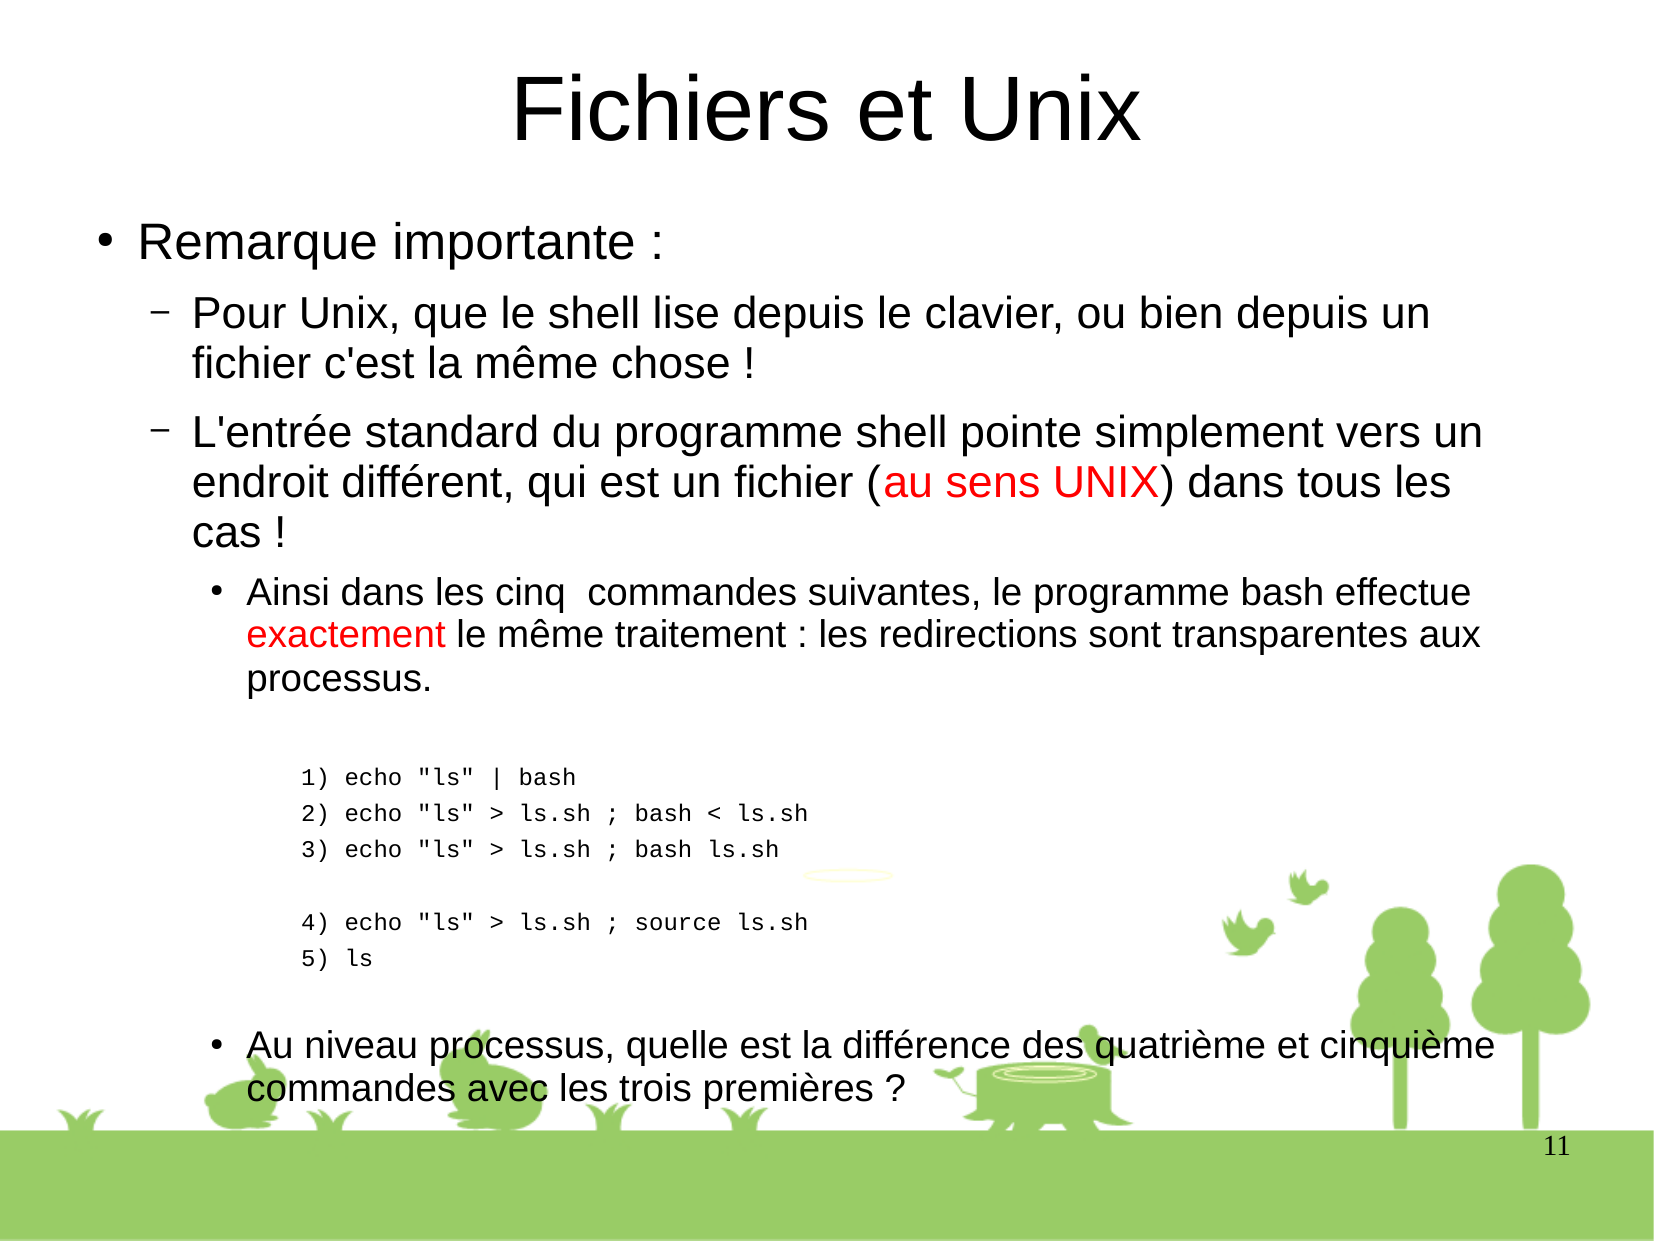

# Fichiers et Unix
Remarque importante :
Pour Unix, que le shell lise depuis le clavier, ou bien depuis un fichier c'est la même chose !
L'entrée standard du programme shell pointe simplement vers un endroit différent, qui est un fichier (au sens UNIX) dans tous les cas !
Ainsi dans les cinq commandes suivantes, le programme bash effectue exactement le même traitement : les redirections sont transparentes aux processus.
1) echo "ls" | bash
2) echo "ls" > ls.sh ; bash < ls.sh
3) echo "ls" > ls.sh ; bash ls.sh
4) echo "ls" > ls.sh ; source ls.sh
5) ls
Au niveau processus, quelle est la différence des quatrième et cinquième commandes avec les trois premières ?
11